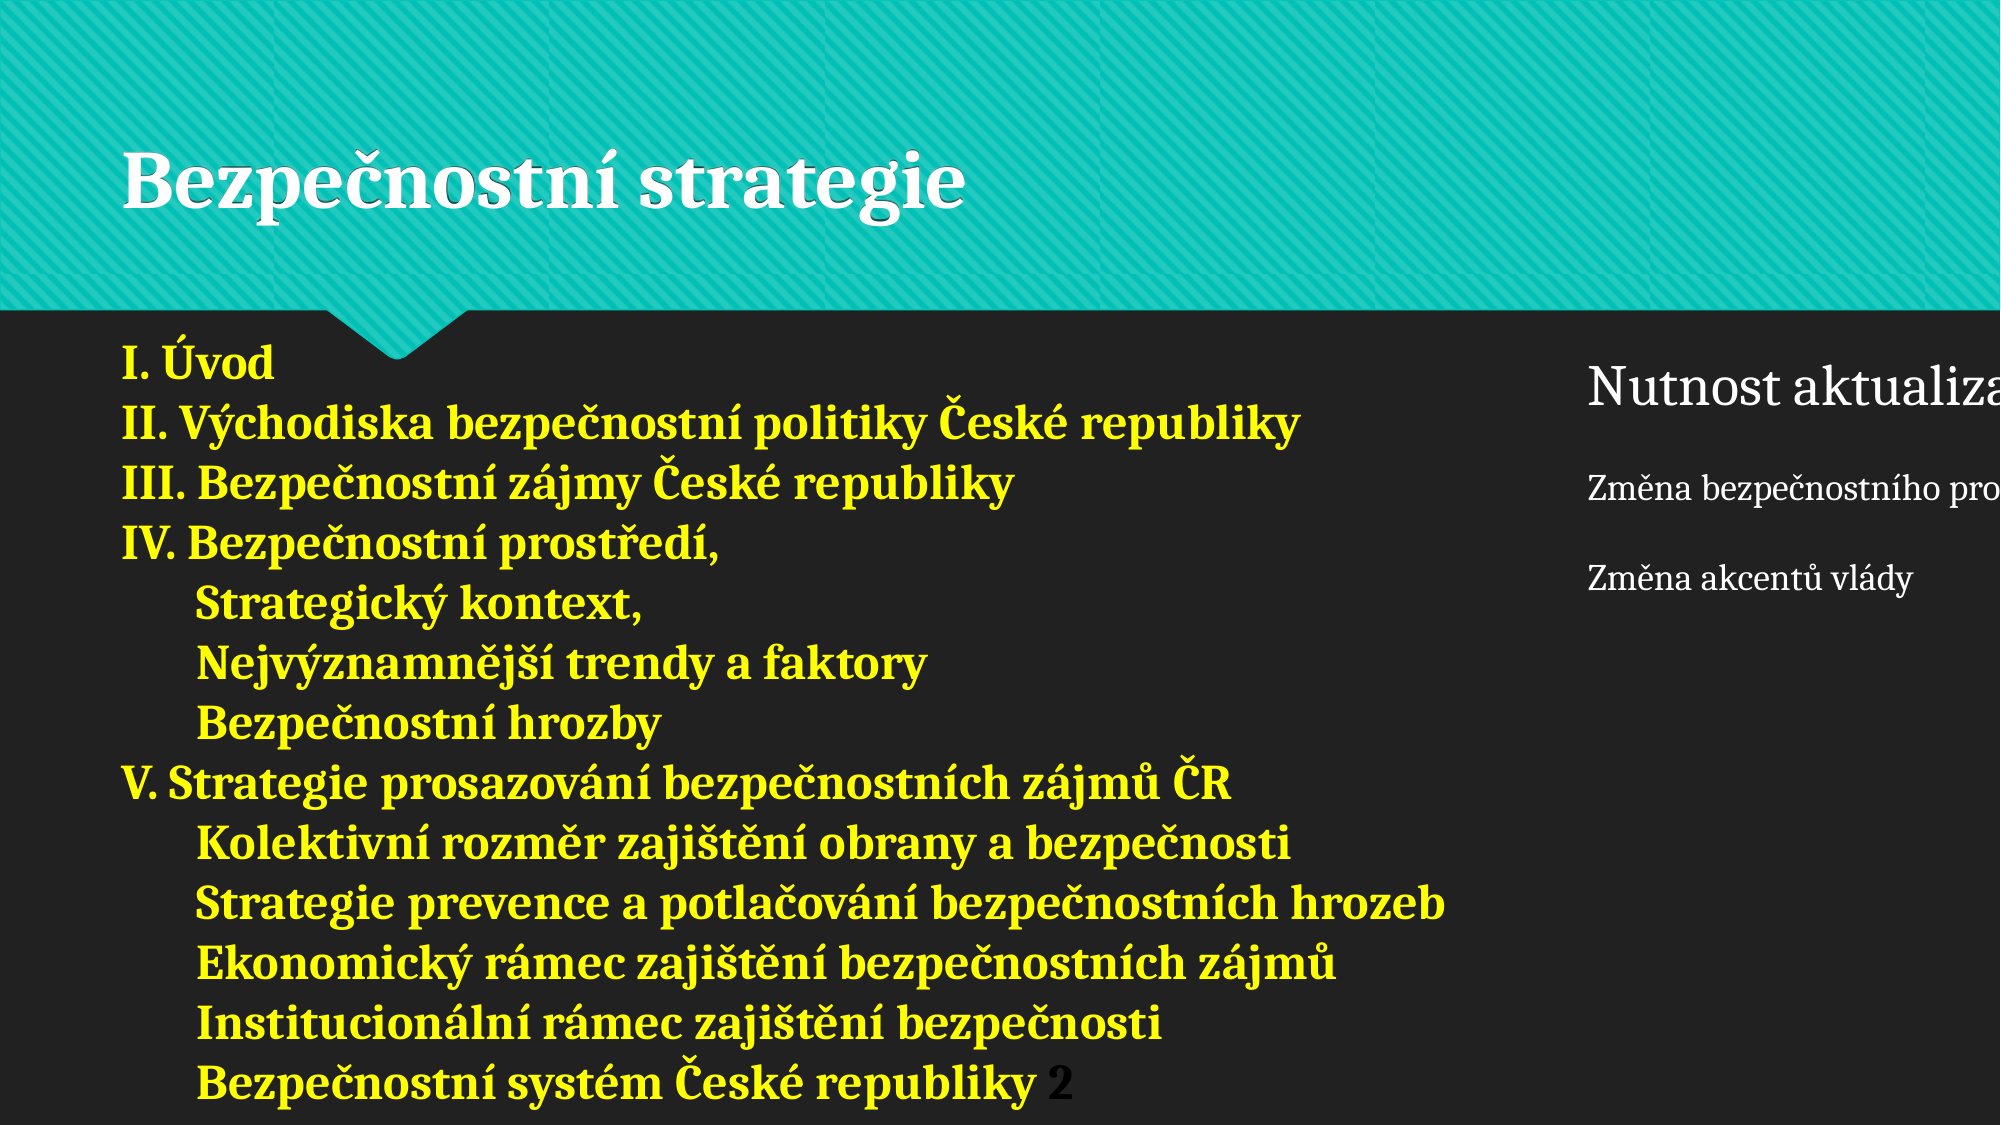

# Bezpečnostní strategie
I. Úvod
II. Východiska bezpečnostní politiky České republiky
III. Bezpečnostní zájmy České republiky
IV. Bezpečnostní prostředí,
	Strategický kontext,
	Nejvýznamnější trendy a faktory
	Bezpečnostní hrozby
V. Strategie prosazování bezpečnostních zájmů ČR
	Kolektivní rozměr zajištění obrany a bezpečnosti
	Strategie prevence a potlačování bezpečnostních hrozeb
	Ekonomický rámec zajištění bezpečnostních zájmů
	Institucionální rámec zajištění bezpečnosti
	Bezpečnostní systém České republiky 2
Nutnost aktualizace!
Změna bezpečnostního prostředí
Změna akcentů vlády